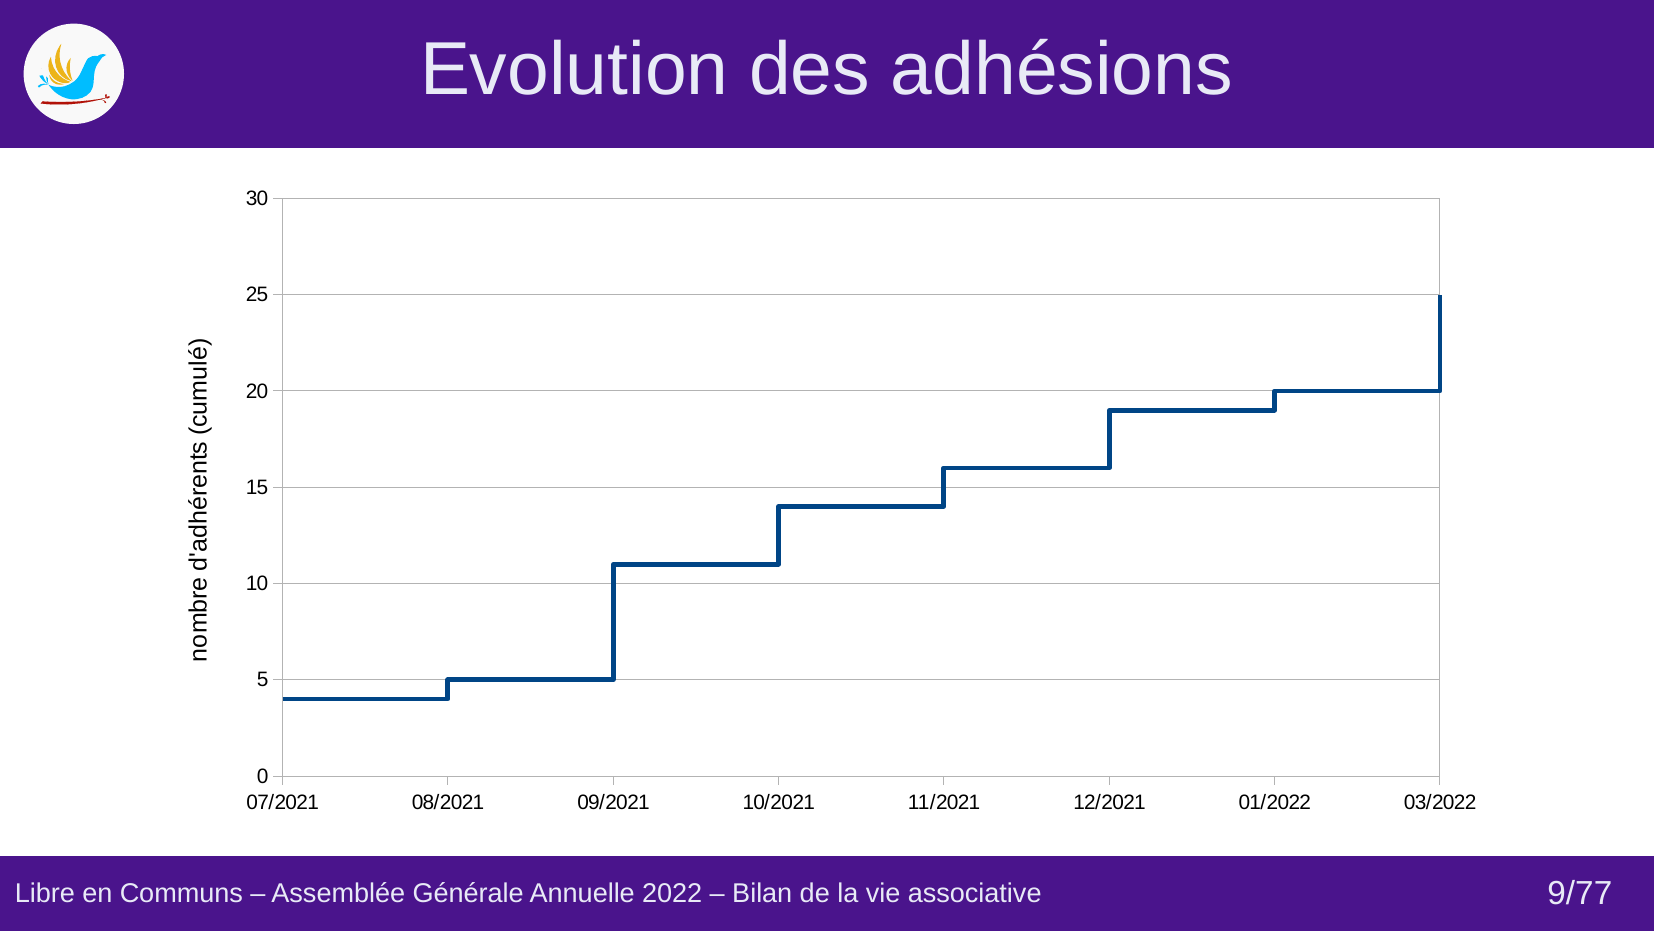

Evolution des adhésions
### Chart
| Category | Colonne B |
|---|---|
| 07/2021 | 4.0 |
| 08/2021 | 5.0 |
| 09/2021 | 11.0 |
| 10/2021 | 14.0 |
| 11/2021 | 16.0 |
| 12/2021 | 19.0 |
| 01/2022 | 20.0 |
Libre en Communs – Assemblée Générale Annuelle 2022 – Bilan de la vie associative